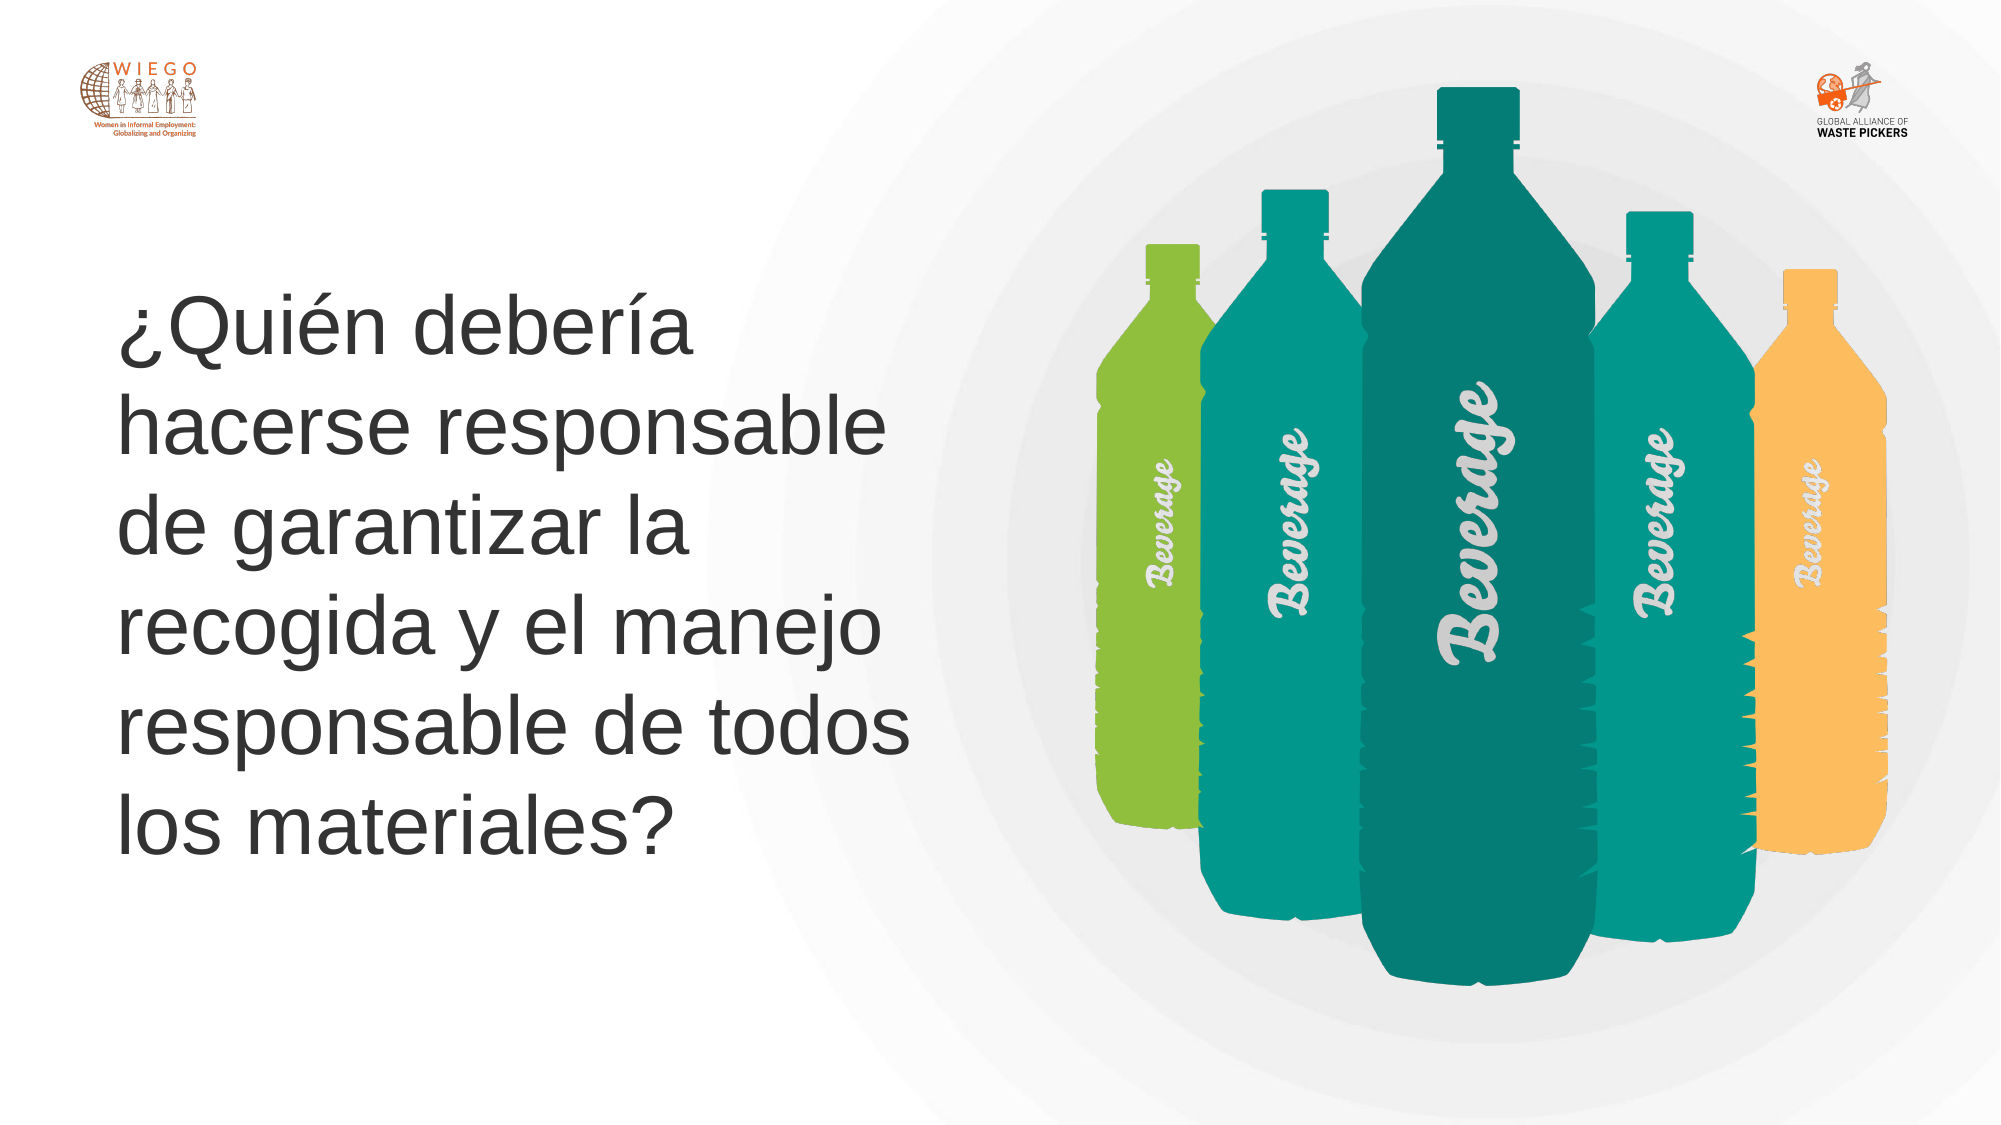

¿Quién debería hacerse responsable de garantizar la recogida y el manejo responsable de todos los materiales?